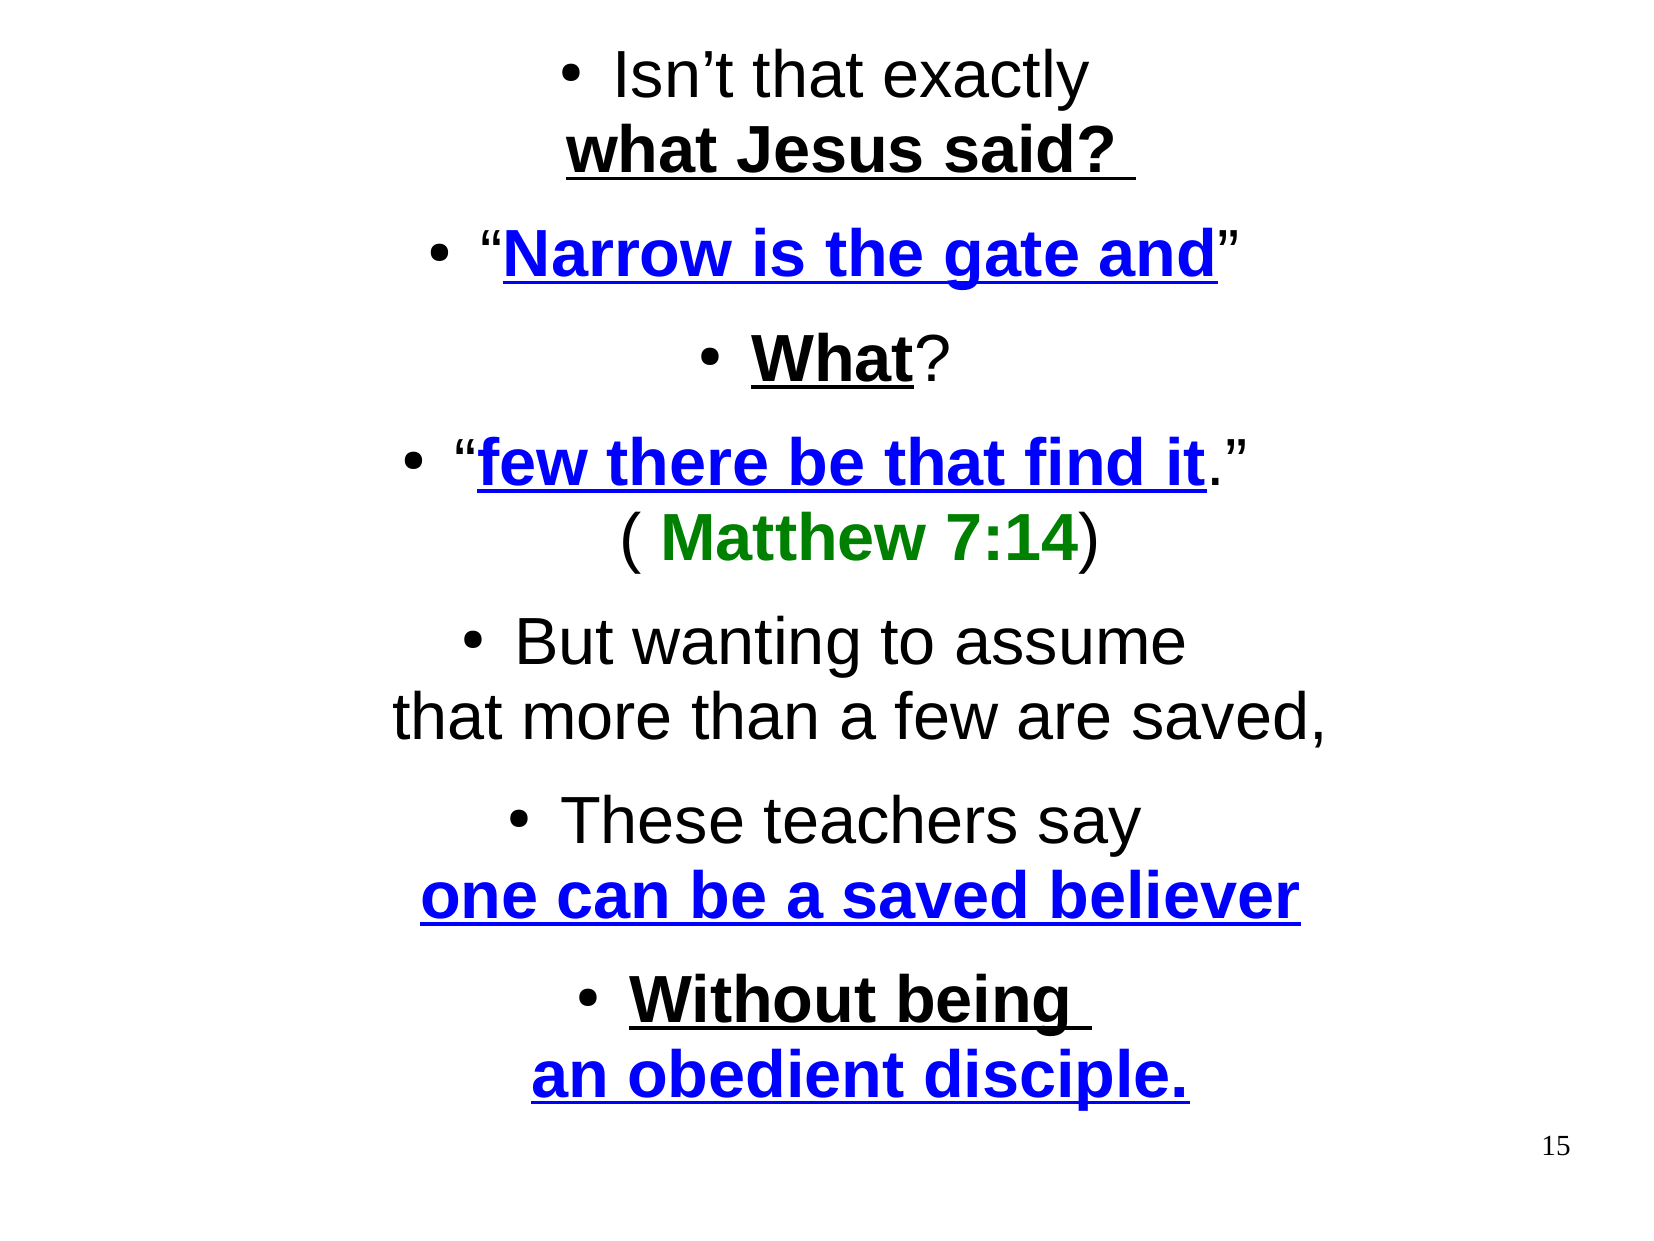

# Isn’t that exactly what Jesus said?
“Narrow is the gate and”
What?
“few there be that find it.”
( Matthew 7:14)
But wanting to assume
that more than a few are saved,
These teachers say
one can be a saved believer
Without being
an obedient disciple.
15